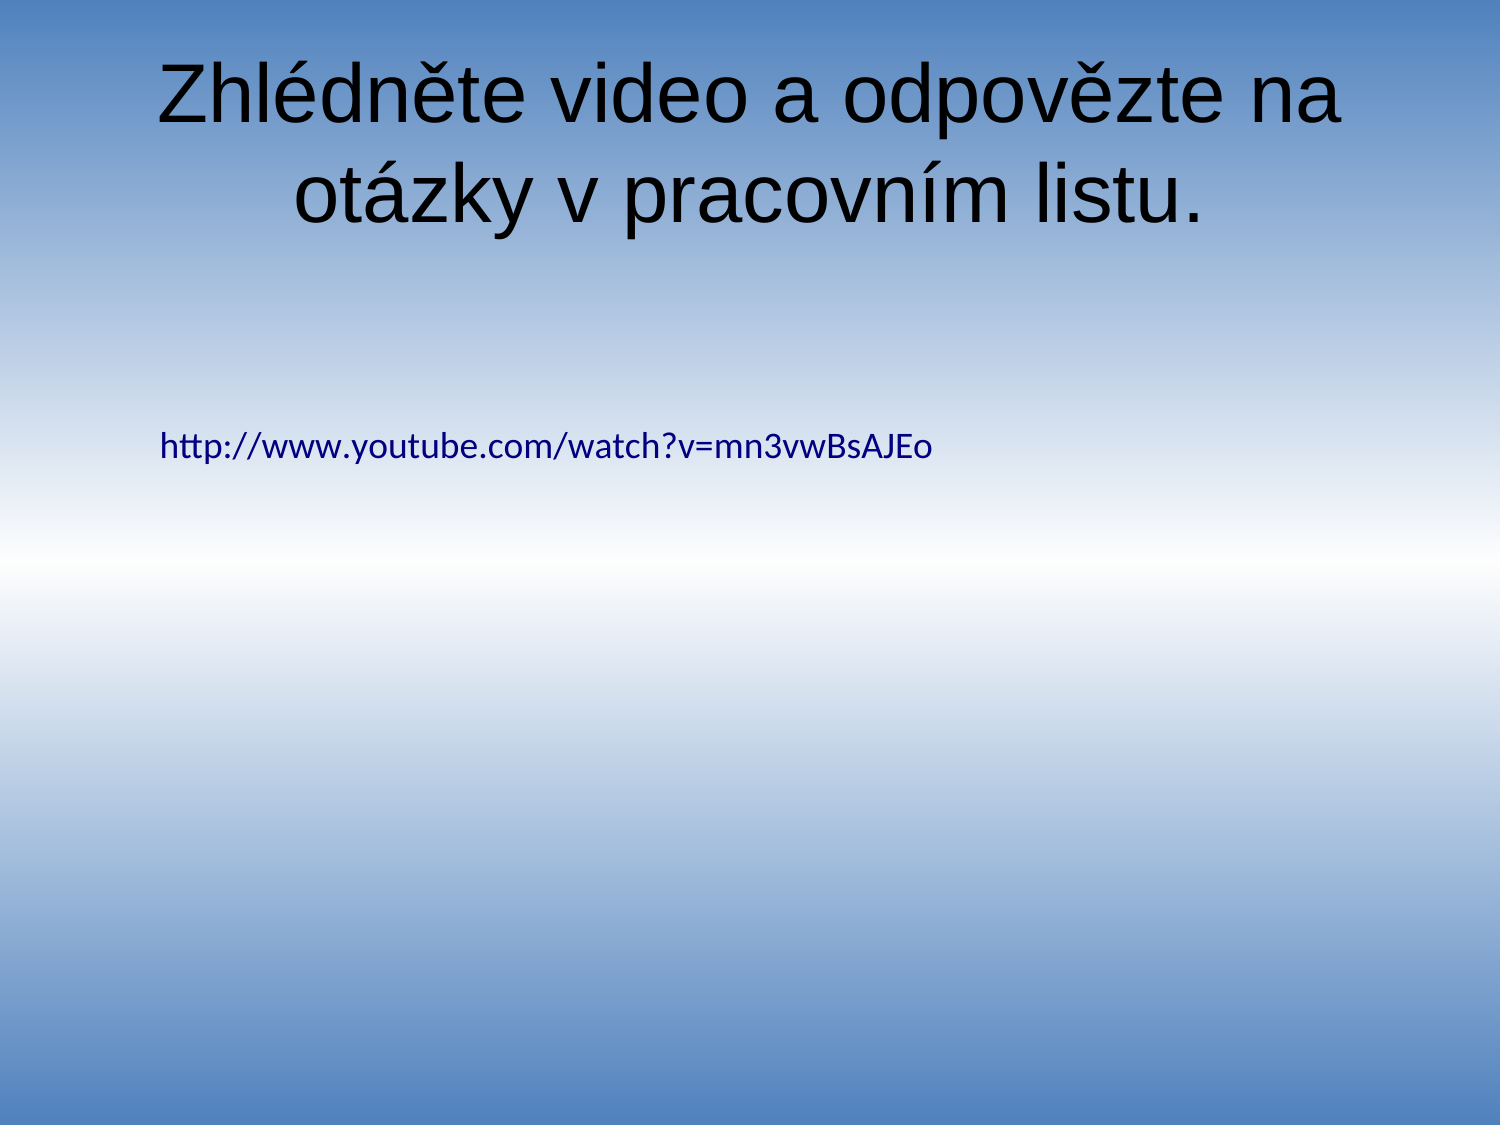

Zhlédněte video a odpovězte na otázky v pracovním listu.
# http://www.youtube.com/watch?v=mn3vwBsAJEo